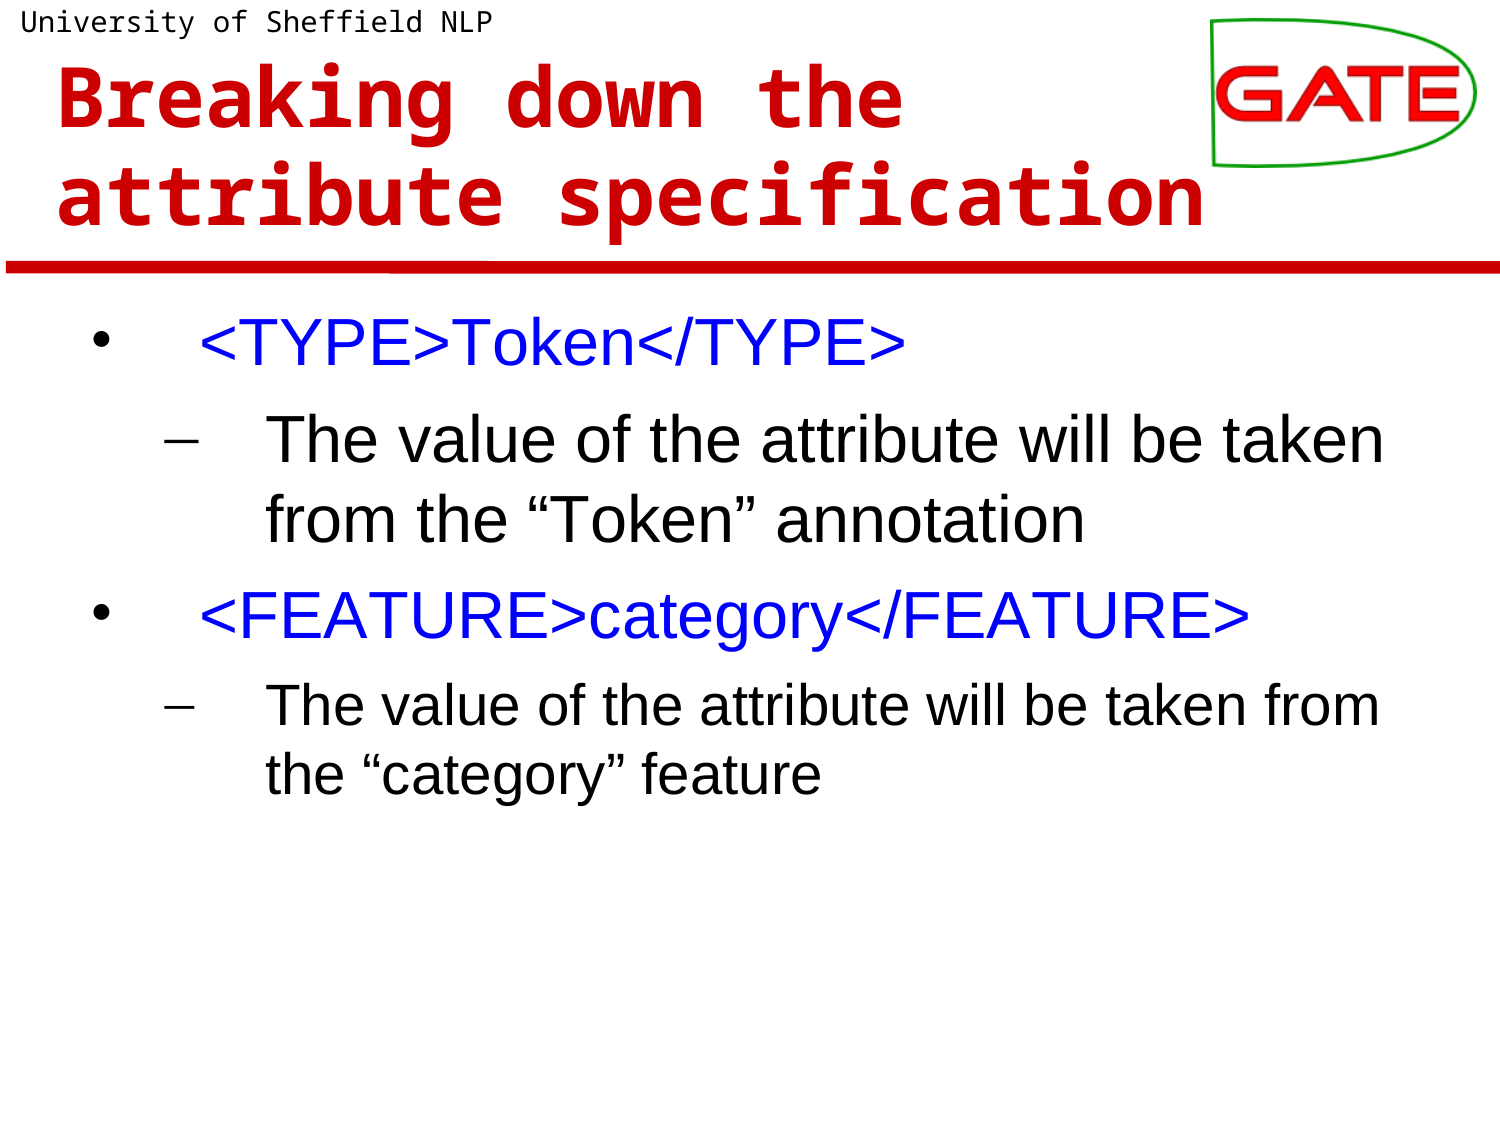

# Breaking down the attribute specification
<TYPE>Token</TYPE>
The value of the attribute will be taken from the “Token” annotation
<FEATURE>category</FEATURE>
The value of the attribute will be taken from the “category” feature